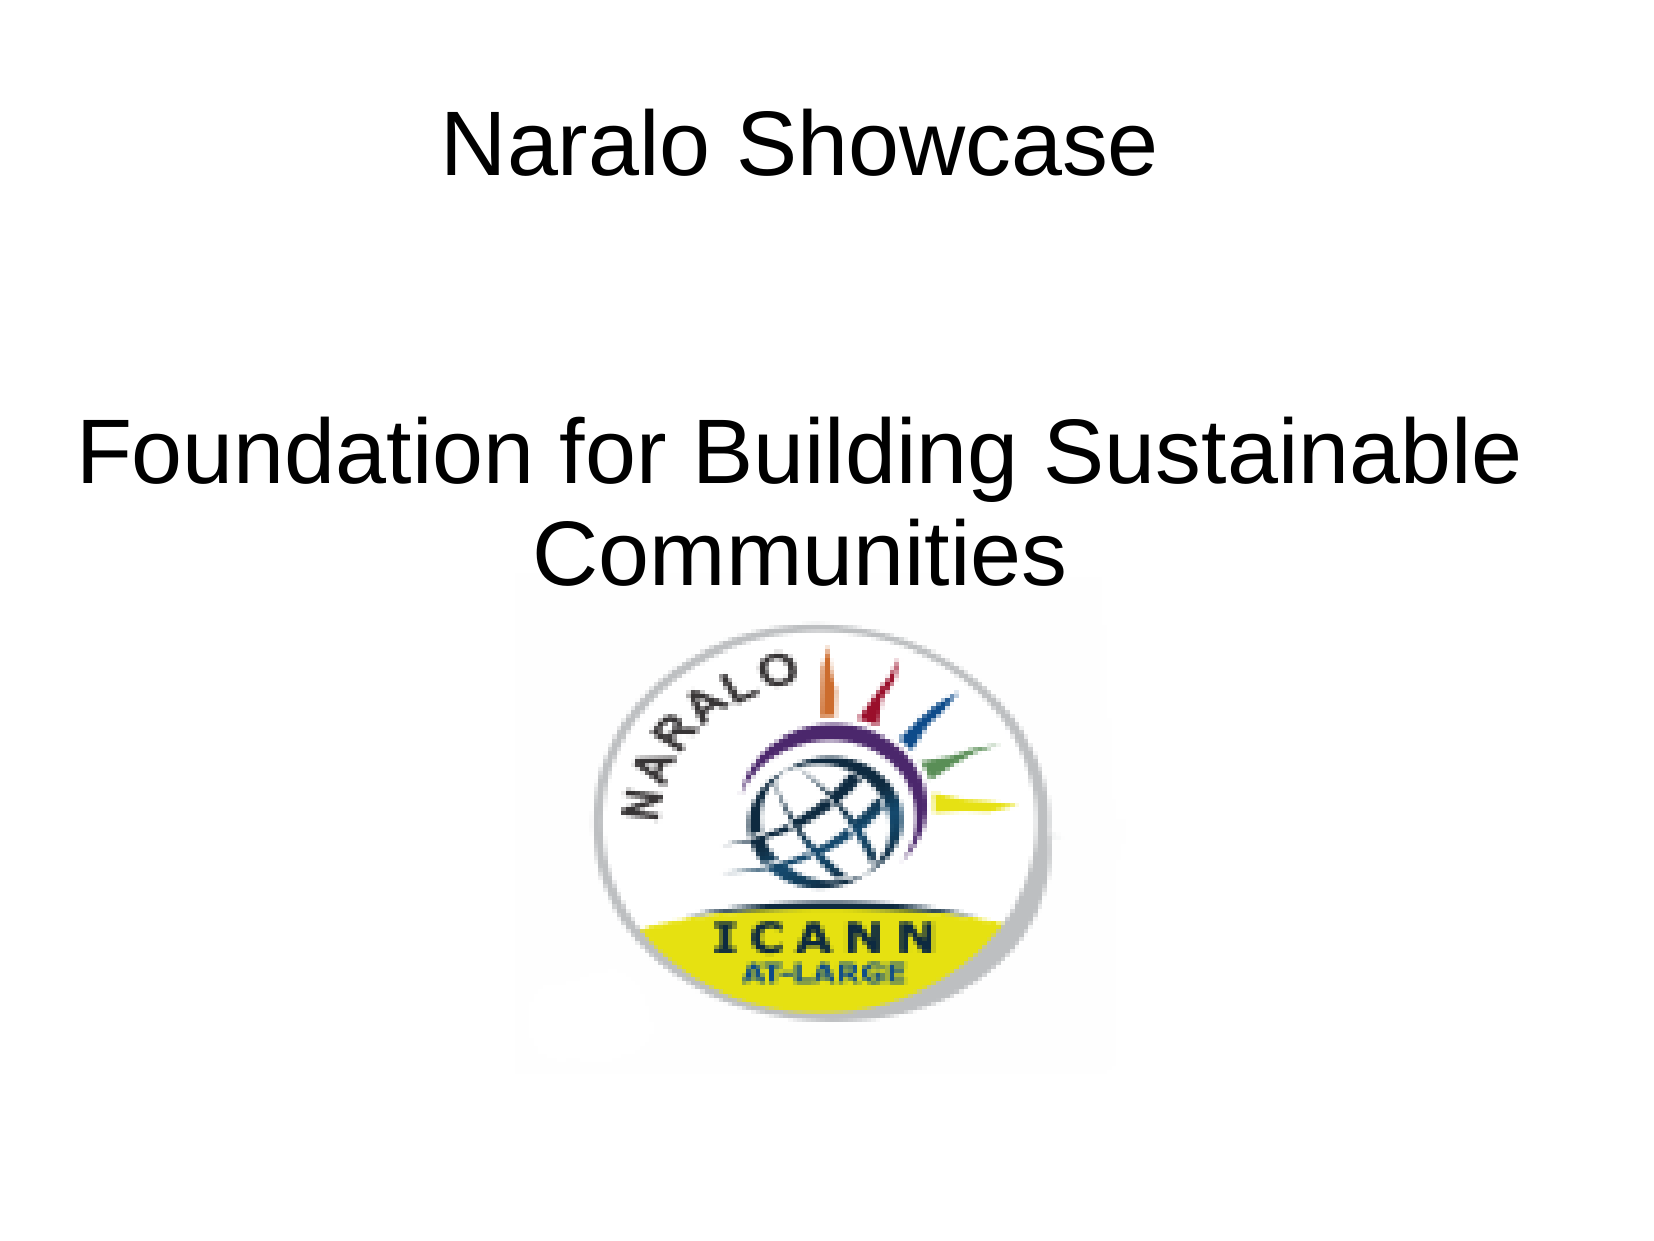

# Naralo Showcase Foundation for Building Sustainable Communities